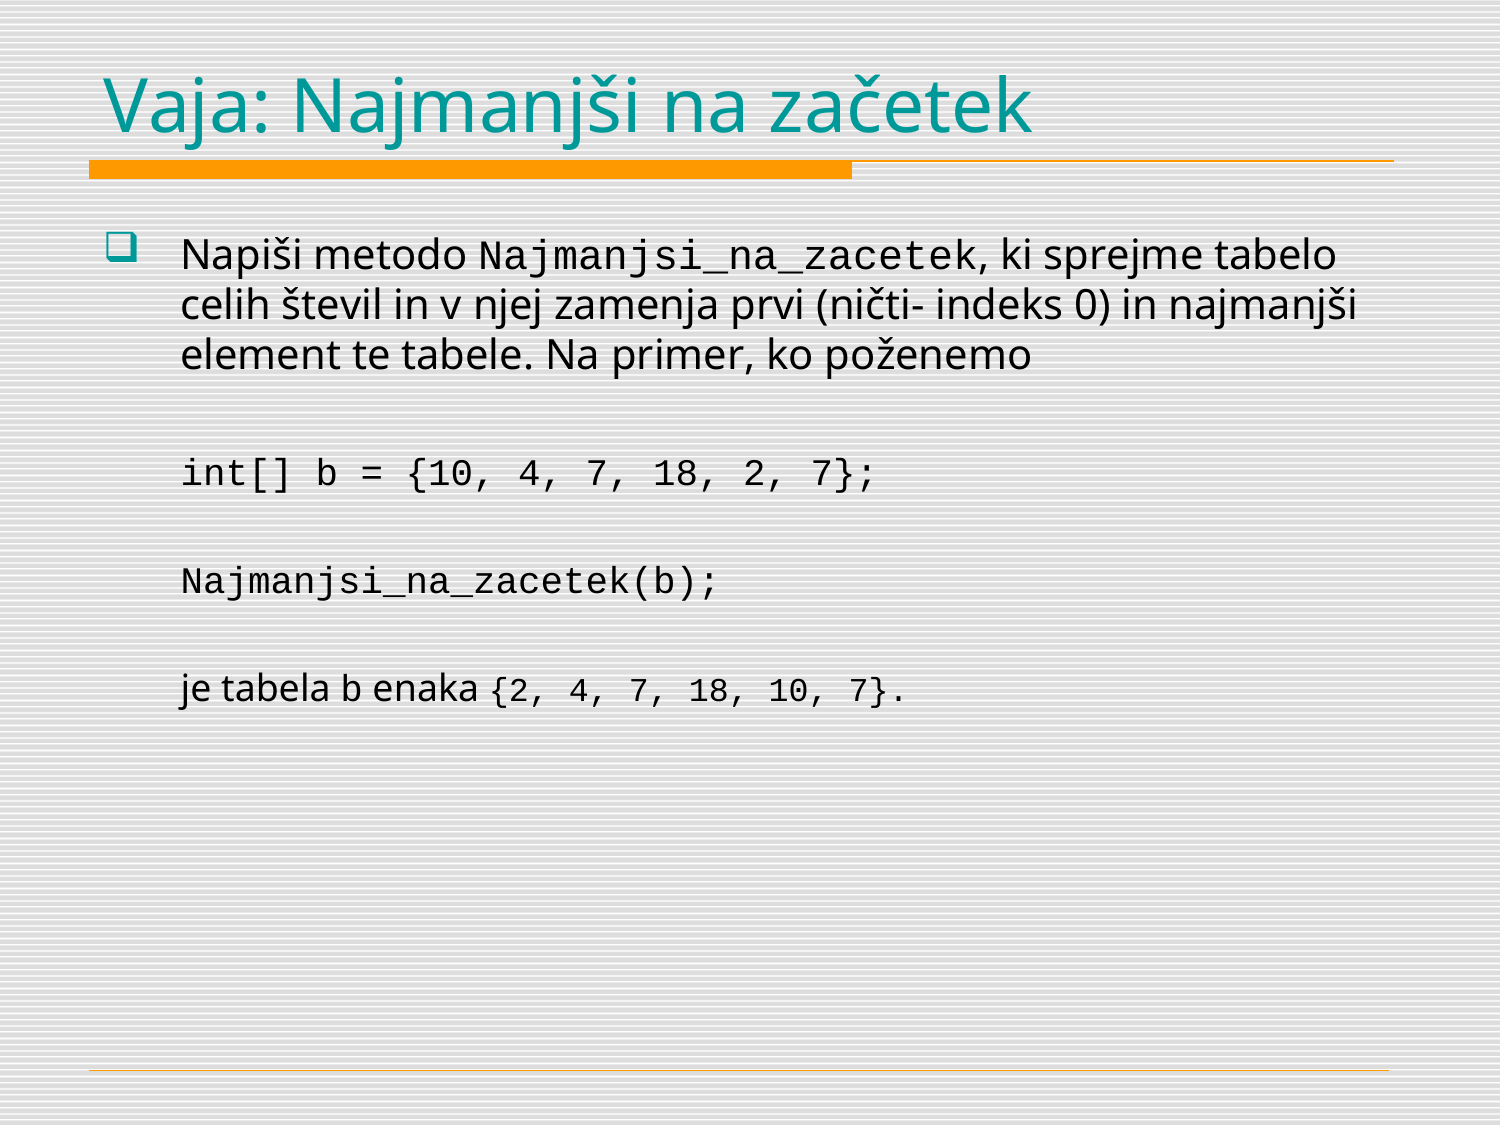

# Vaja: Najmanjši na začetek
Napiši metodo Najmanjsi_na_zacetek, ki sprejme tabelo celih števil in v njej zamenja prvi (ničti- indeks 0) in najmanjši element te tabele. Na primer, ko poženemo
int[] b = {10, 4, 7, 18, 2, 7};
Najmanjsi_na_zacetek(b);
je tabela b enaka {2, 4, 7, 18, 10, 7}.